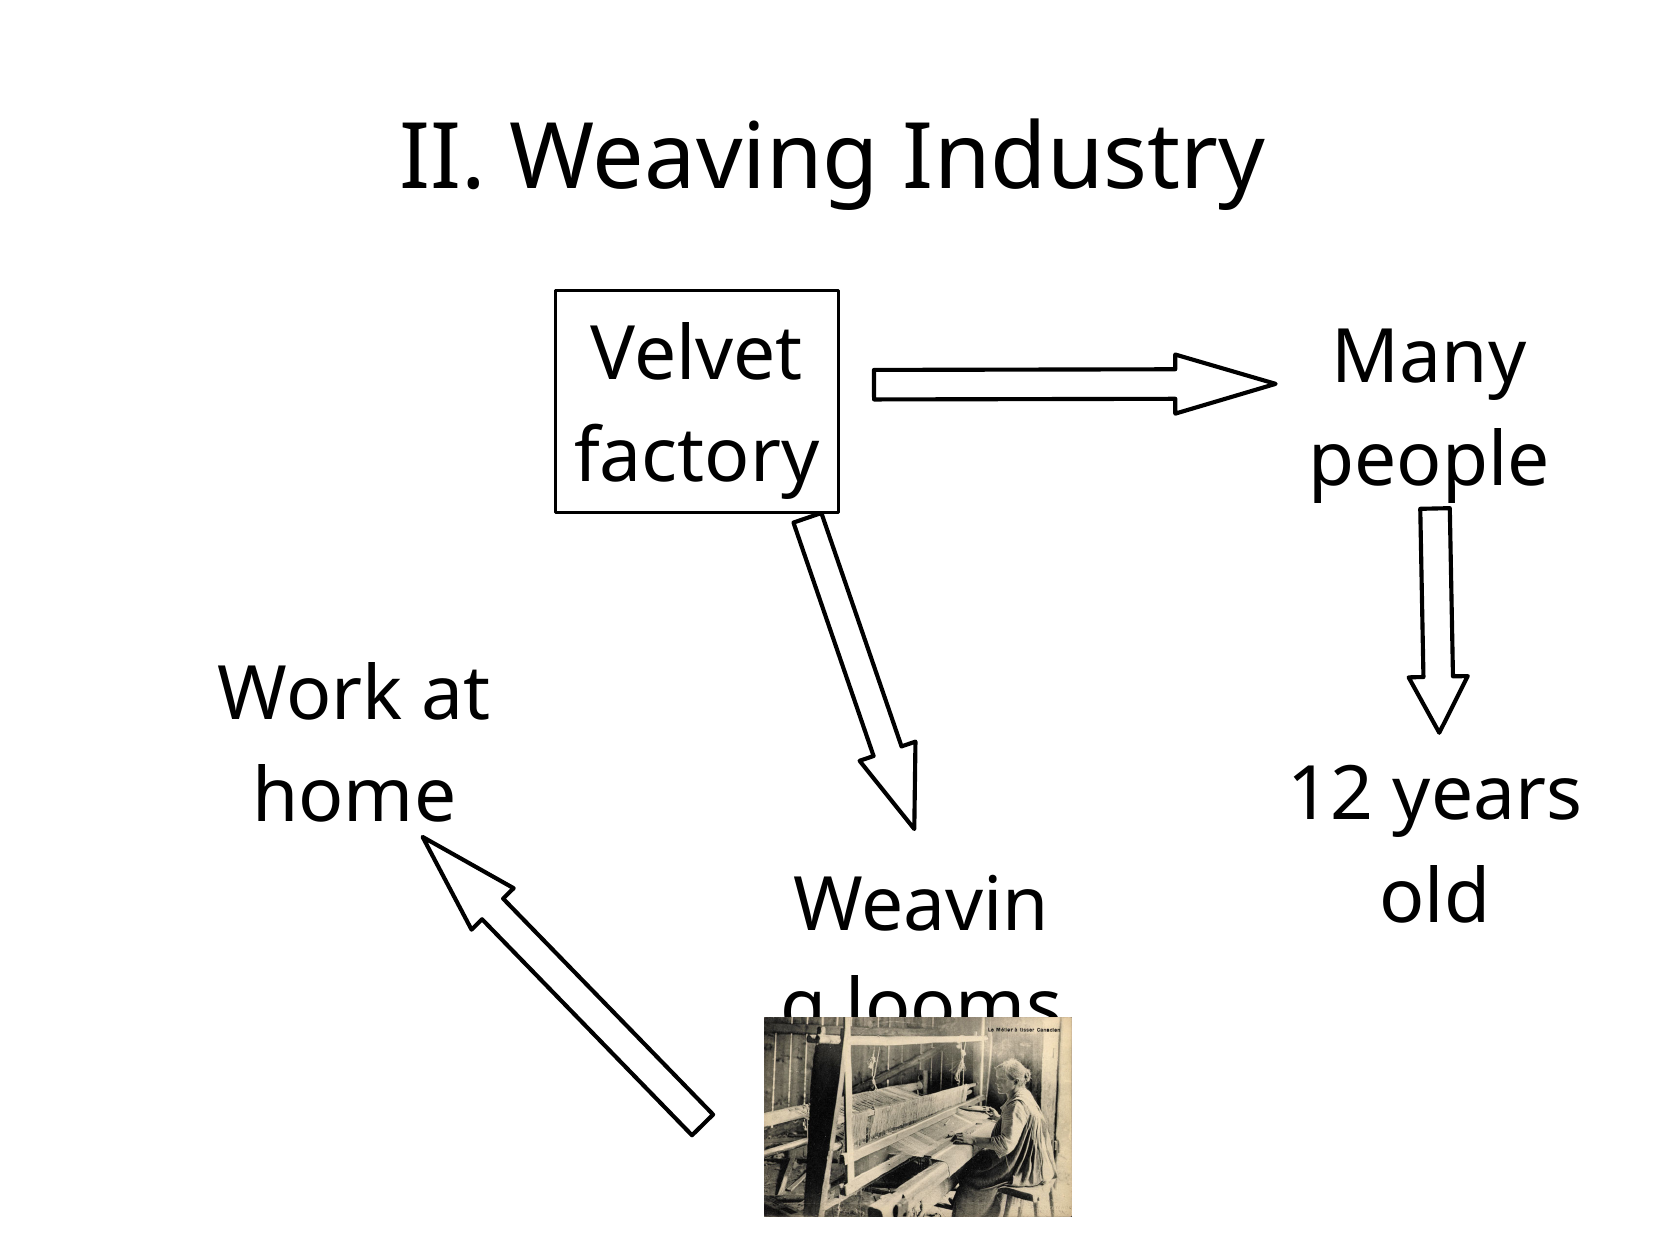

# II. Weaving Industry
Velvet factory
Many people
Work at home
12 years old
Weaving looms